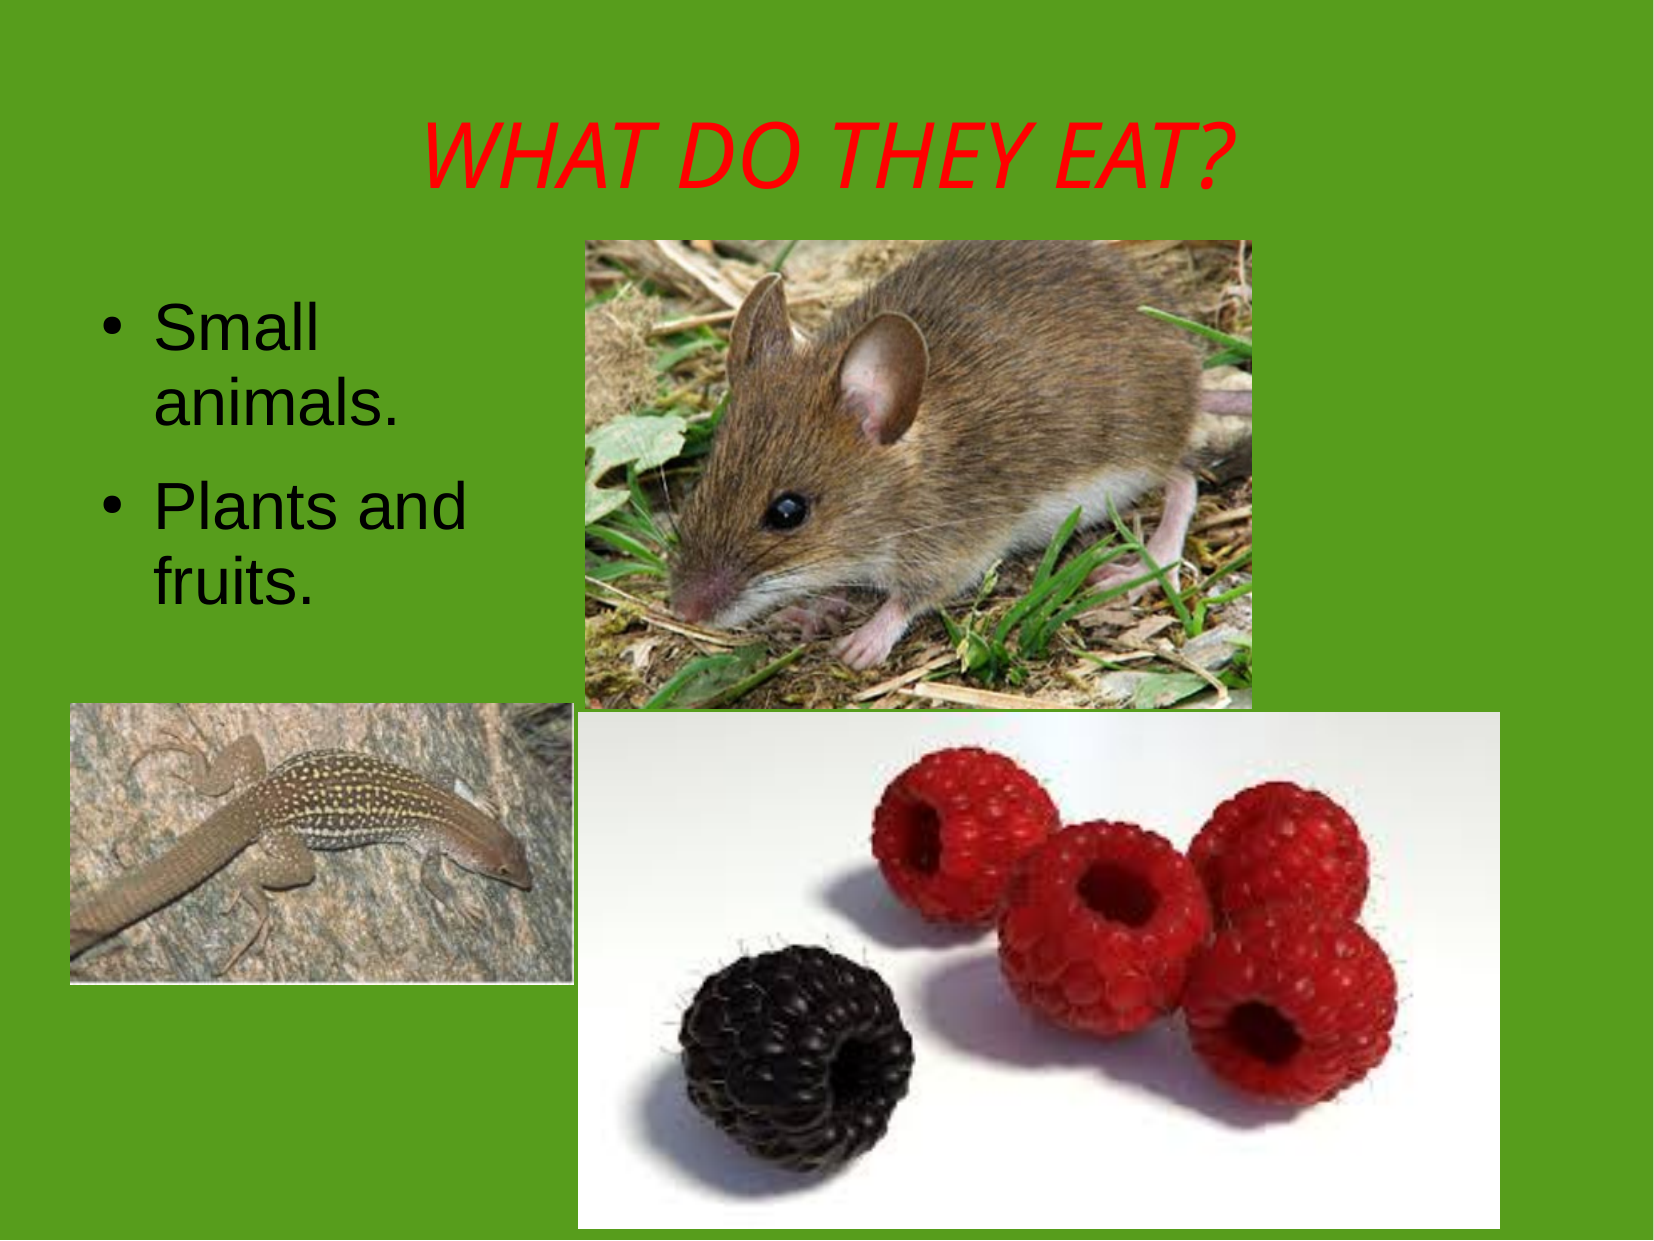

# WHAT DO THEY EAT?
Small animals.
Plants and fruits.